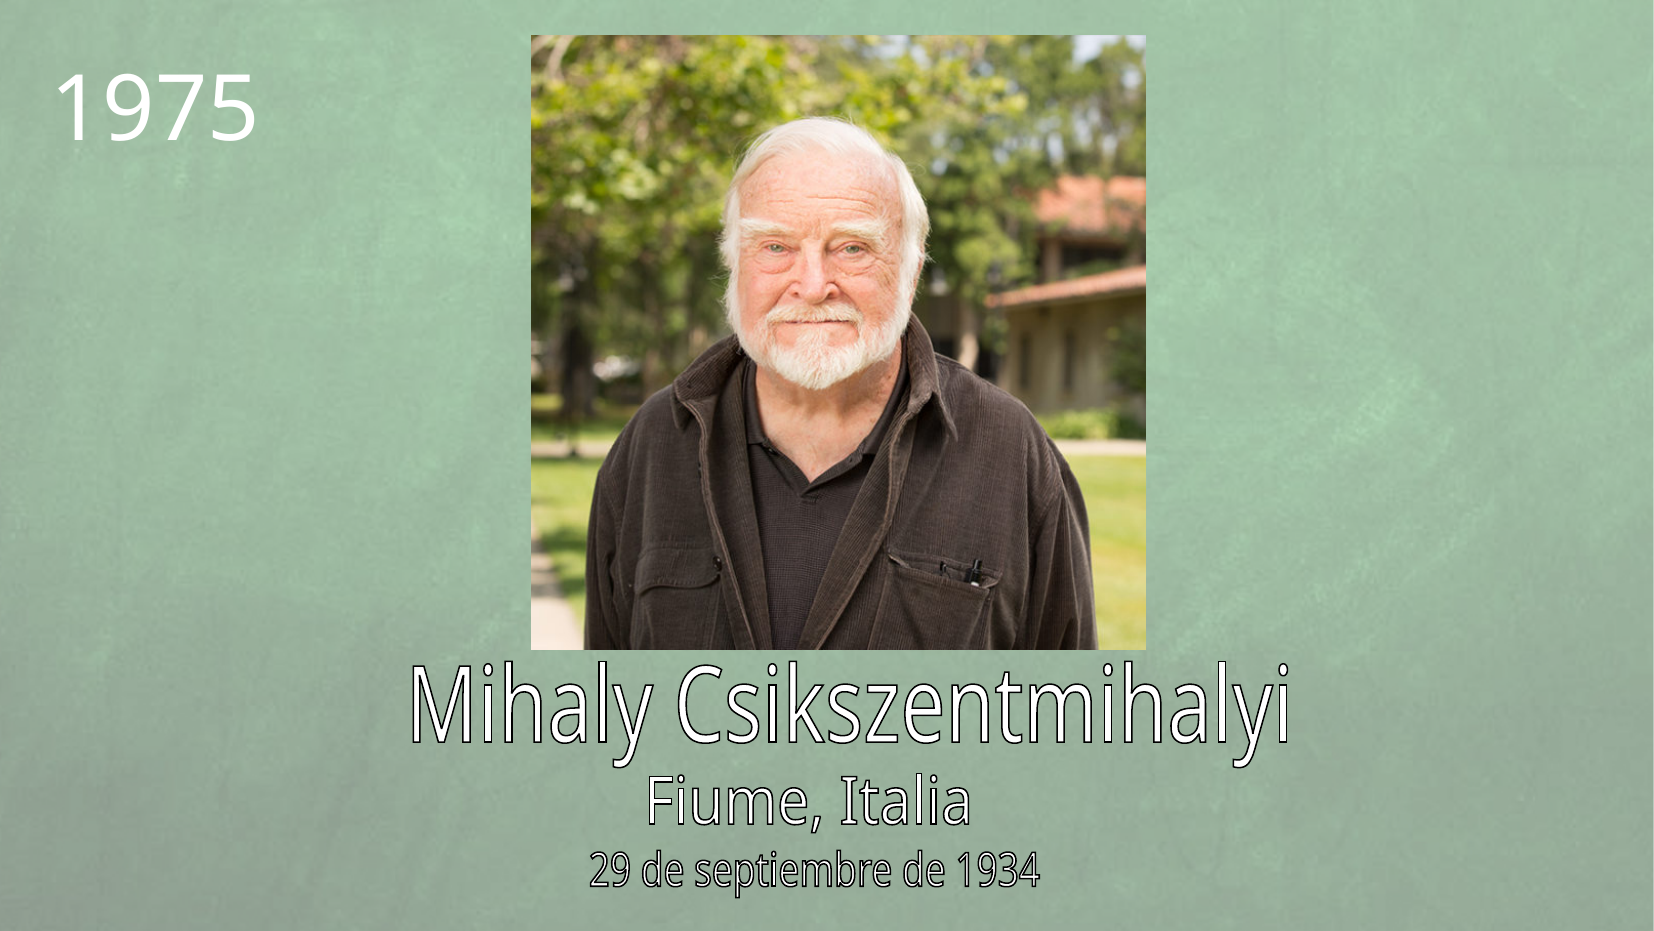

1975
Mihaly Csikszentmihalyi
Fiume, Italia
29 de septiembre de 1934